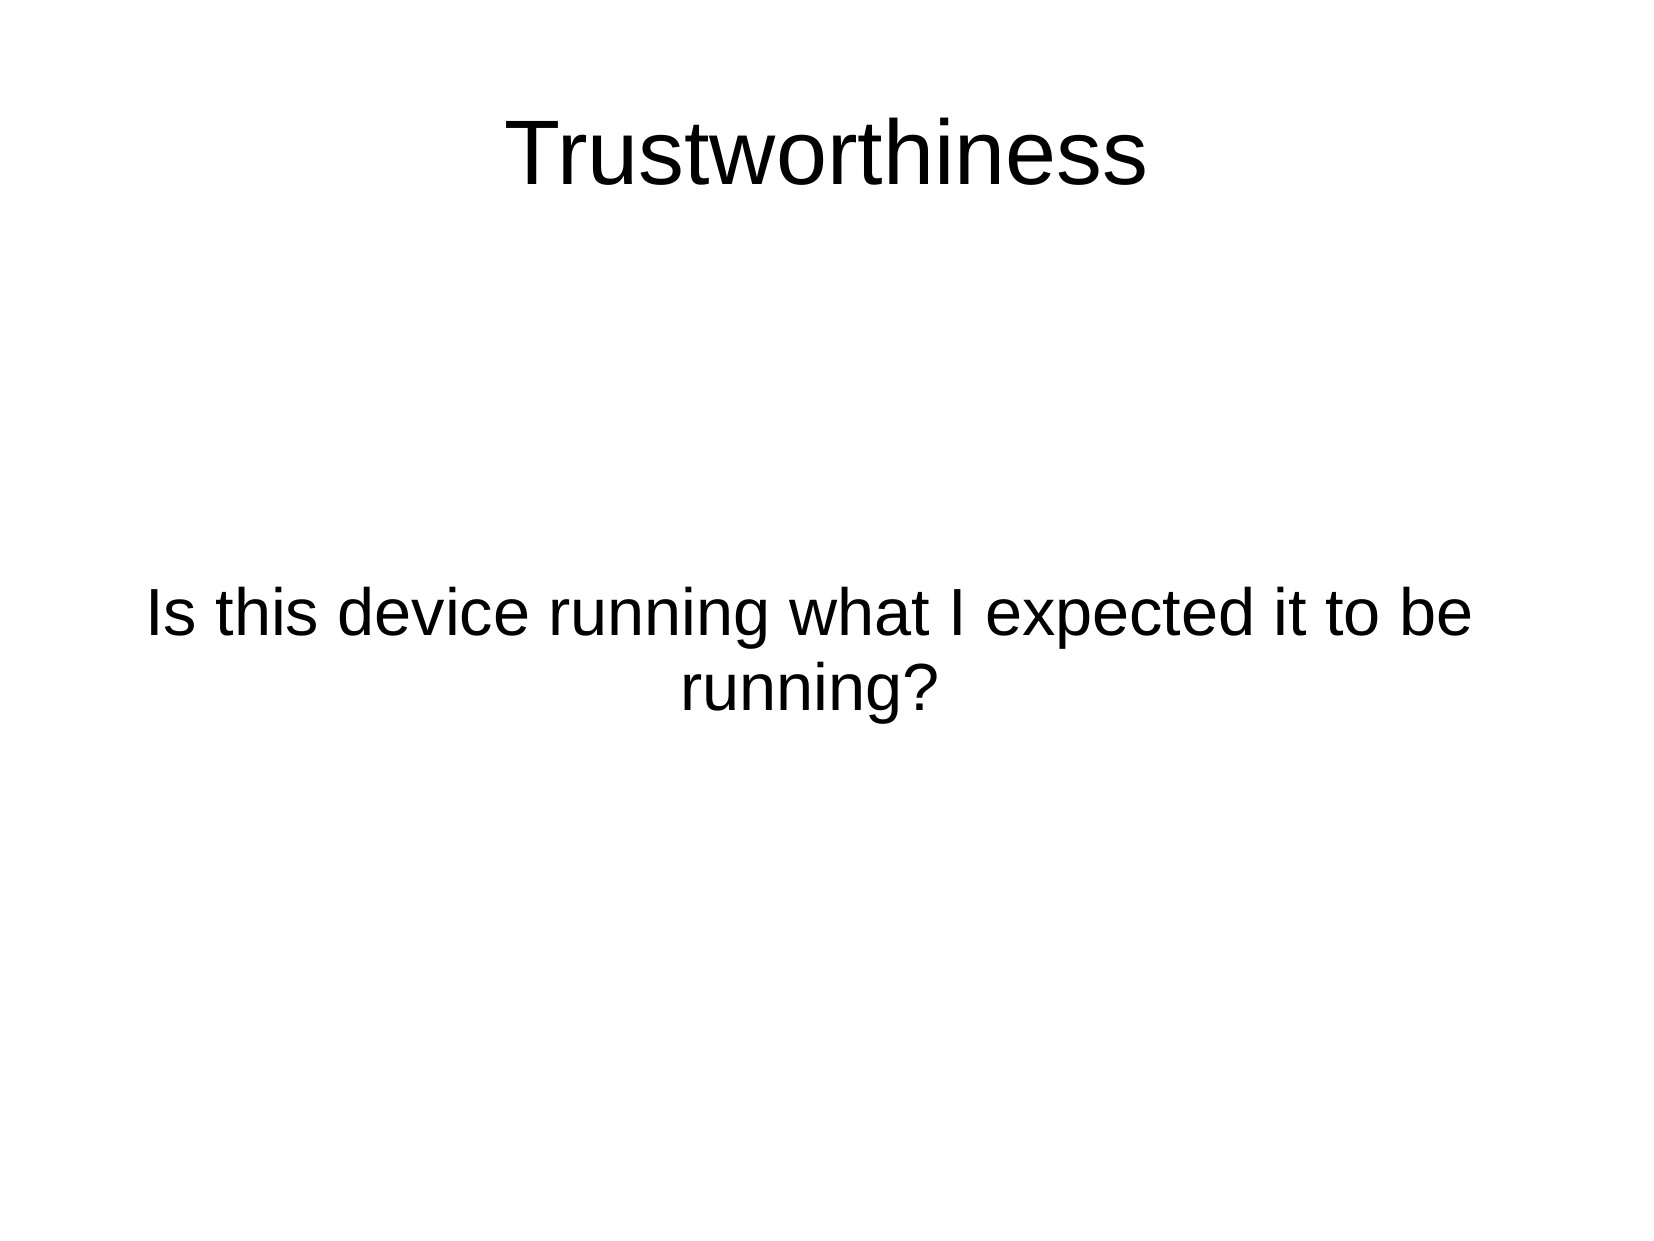

# Trustworthiness
Is this device running what I expected it to be running?